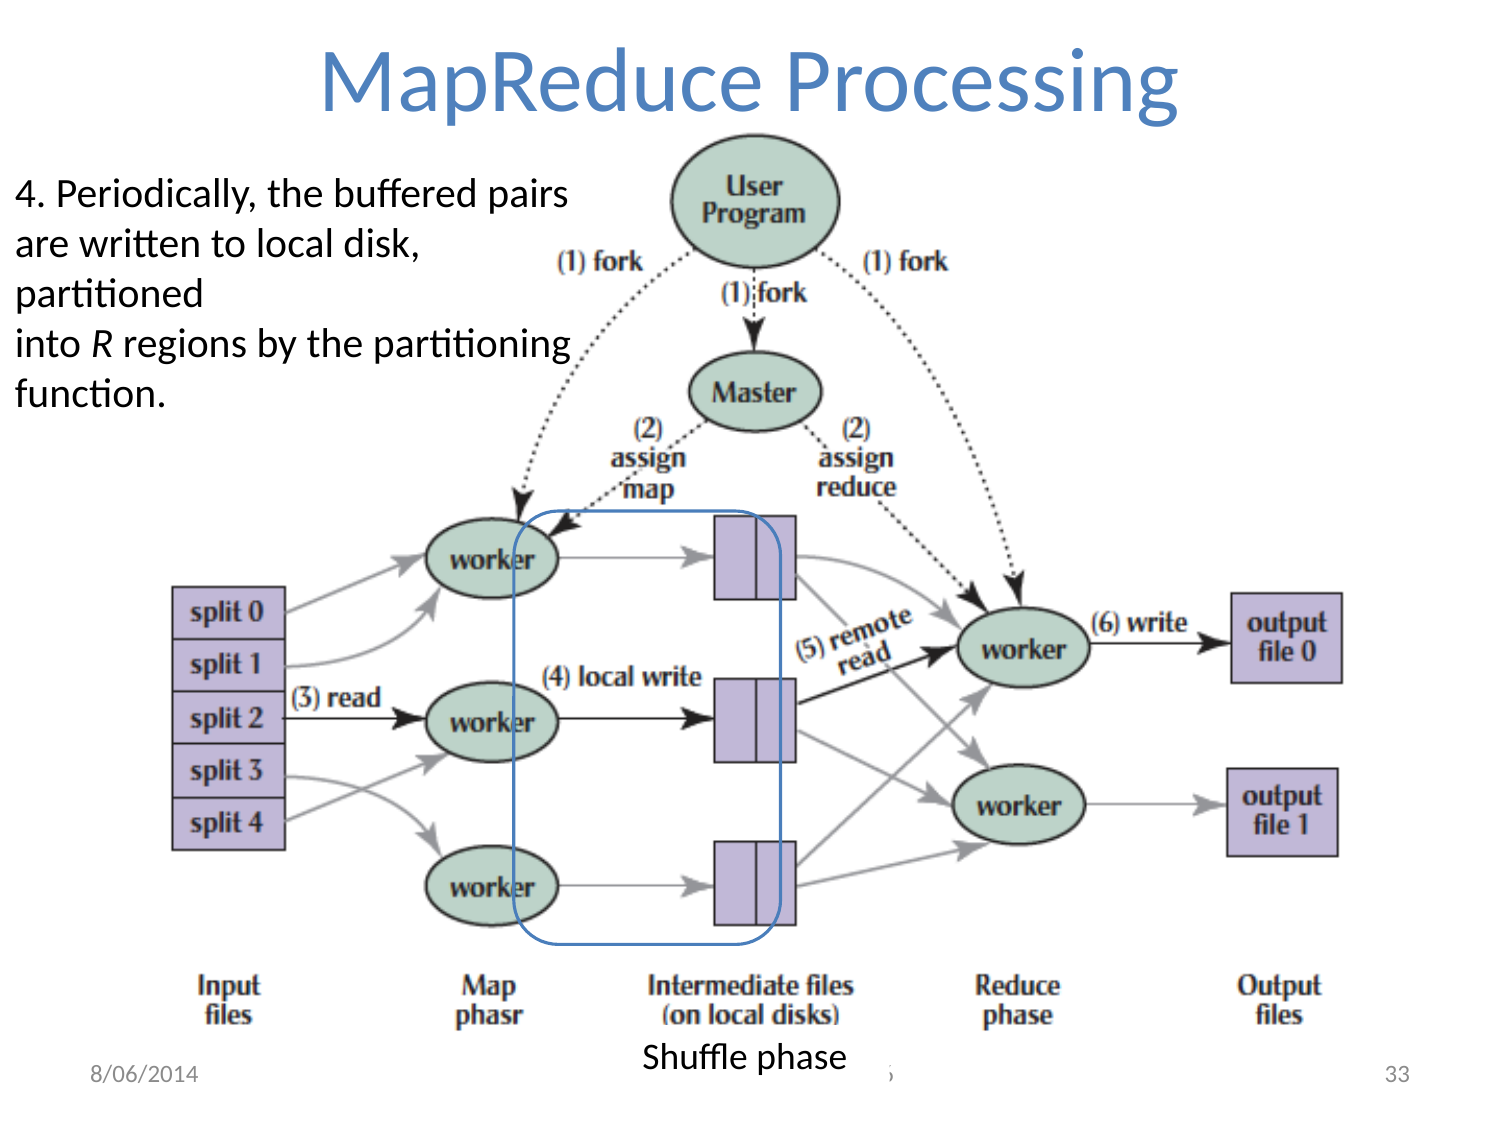

# MapReduce Processing
4. Periodically, the buffered pairs are written to local disk, partitioned
into R regions by the partitioning function.
Shuffle phase
8/06/2014
Summer 2014 -- Lecture #26